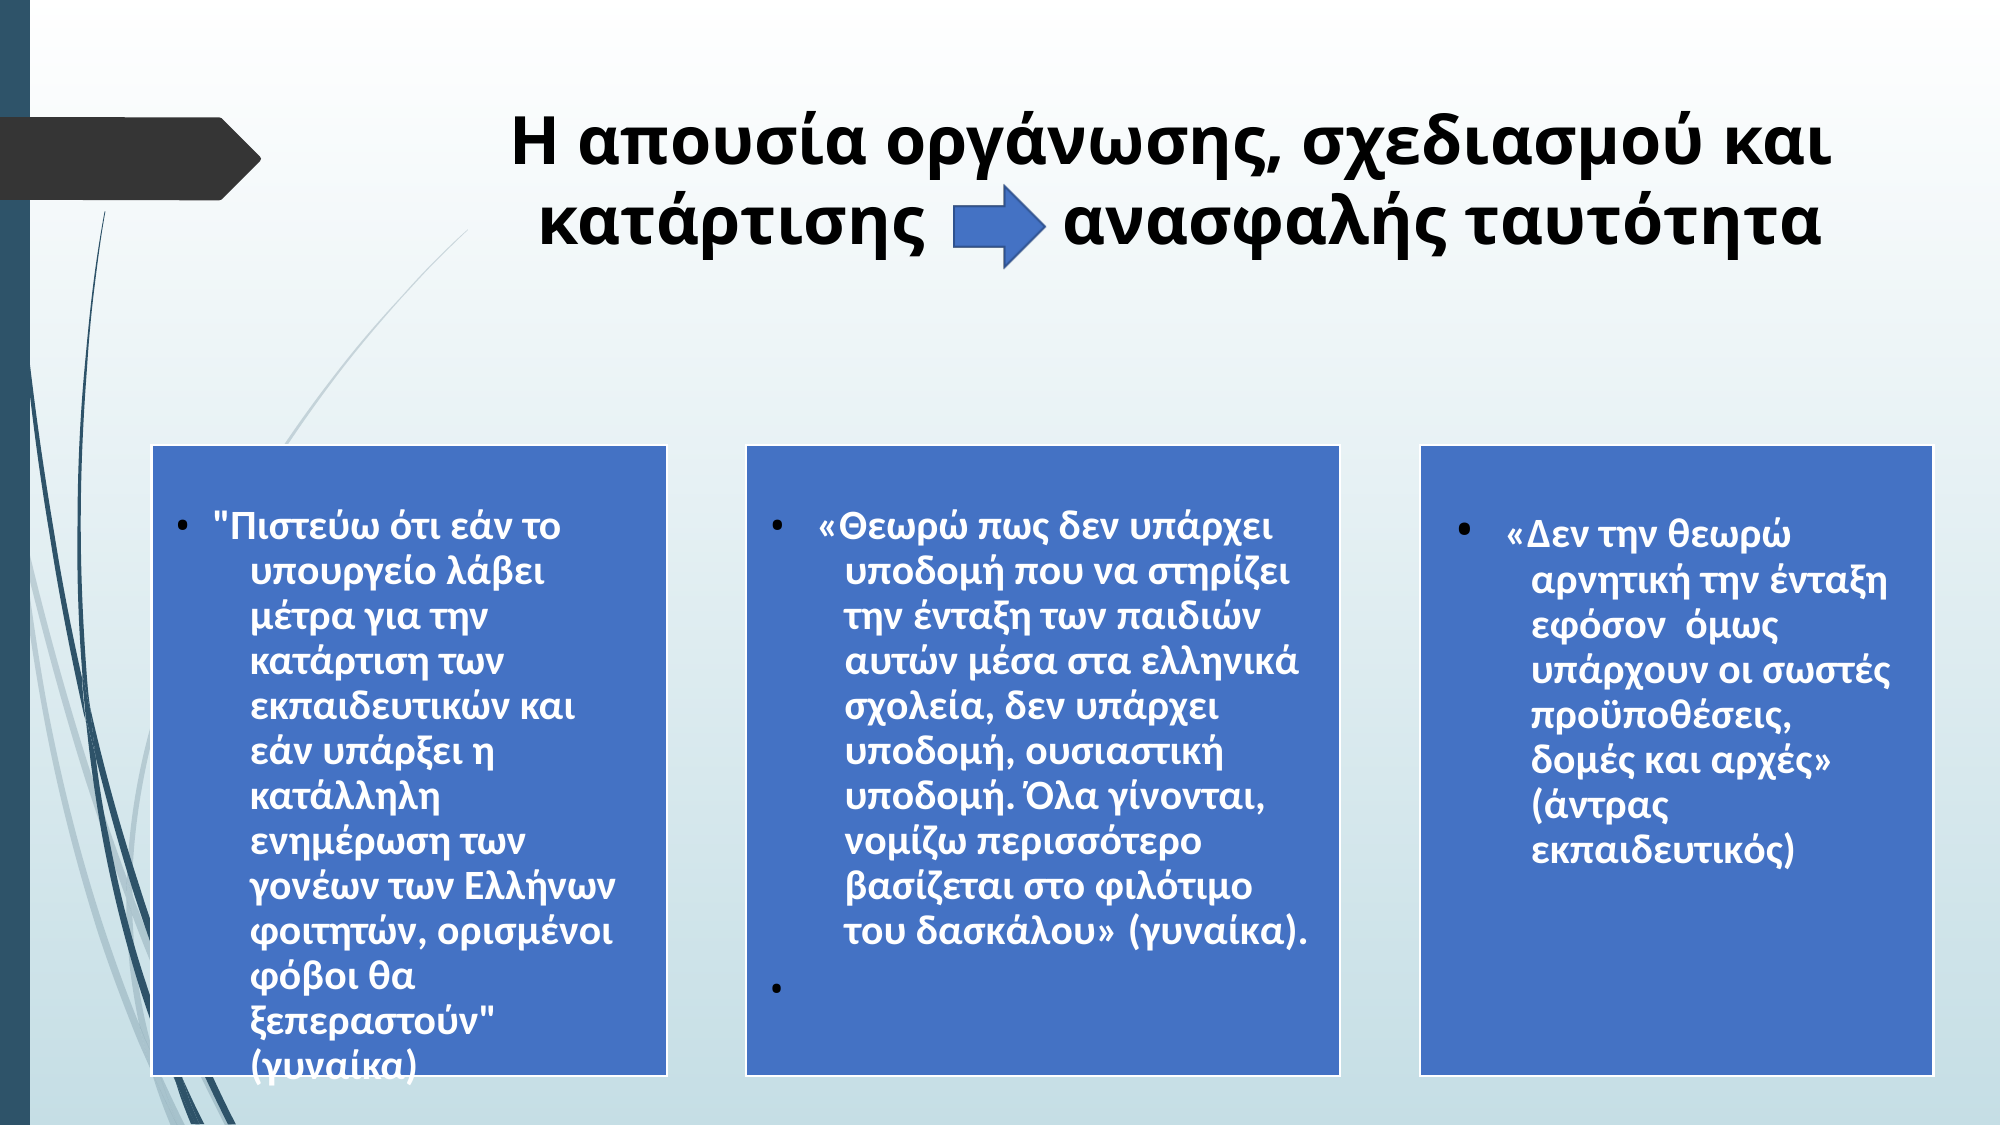

# Η απουσία οργάνωσης, σχεδιασμού και κατάρτισης ανασφαλής ταυτότητα
"Πιστεύω ότι εάν το υπουργείο λάβει μέτρα για την κατάρτιση των εκπαιδευτικών και εάν υπάρξει η κατάλληλη ενημέρωση των γονέων των Ελλήνων φοιτητών, ορισμένοι φόβοι θα ξεπεραστούν" (γυναίκα)
 «Θεωρώ πως δεν υπάρχει υποδομή που να στηρίζει την ένταξη των παιδιών αυτών μέσα στα ελληνικά σχολεία, δεν υπάρχει υποδομή, ουσιαστική υποδομή. Όλα γίνονται, νομίζω περισσότερο βασίζεται στο φιλότιμο του δασκάλου» (γυναίκα).
 «Δεν την θεωρώ αρνητική την ένταξη εφόσον όμως υπάρχουν οι σωστές προϋποθέσεις, δομές και αρχές» (άντρας εκπαιδευτικός)